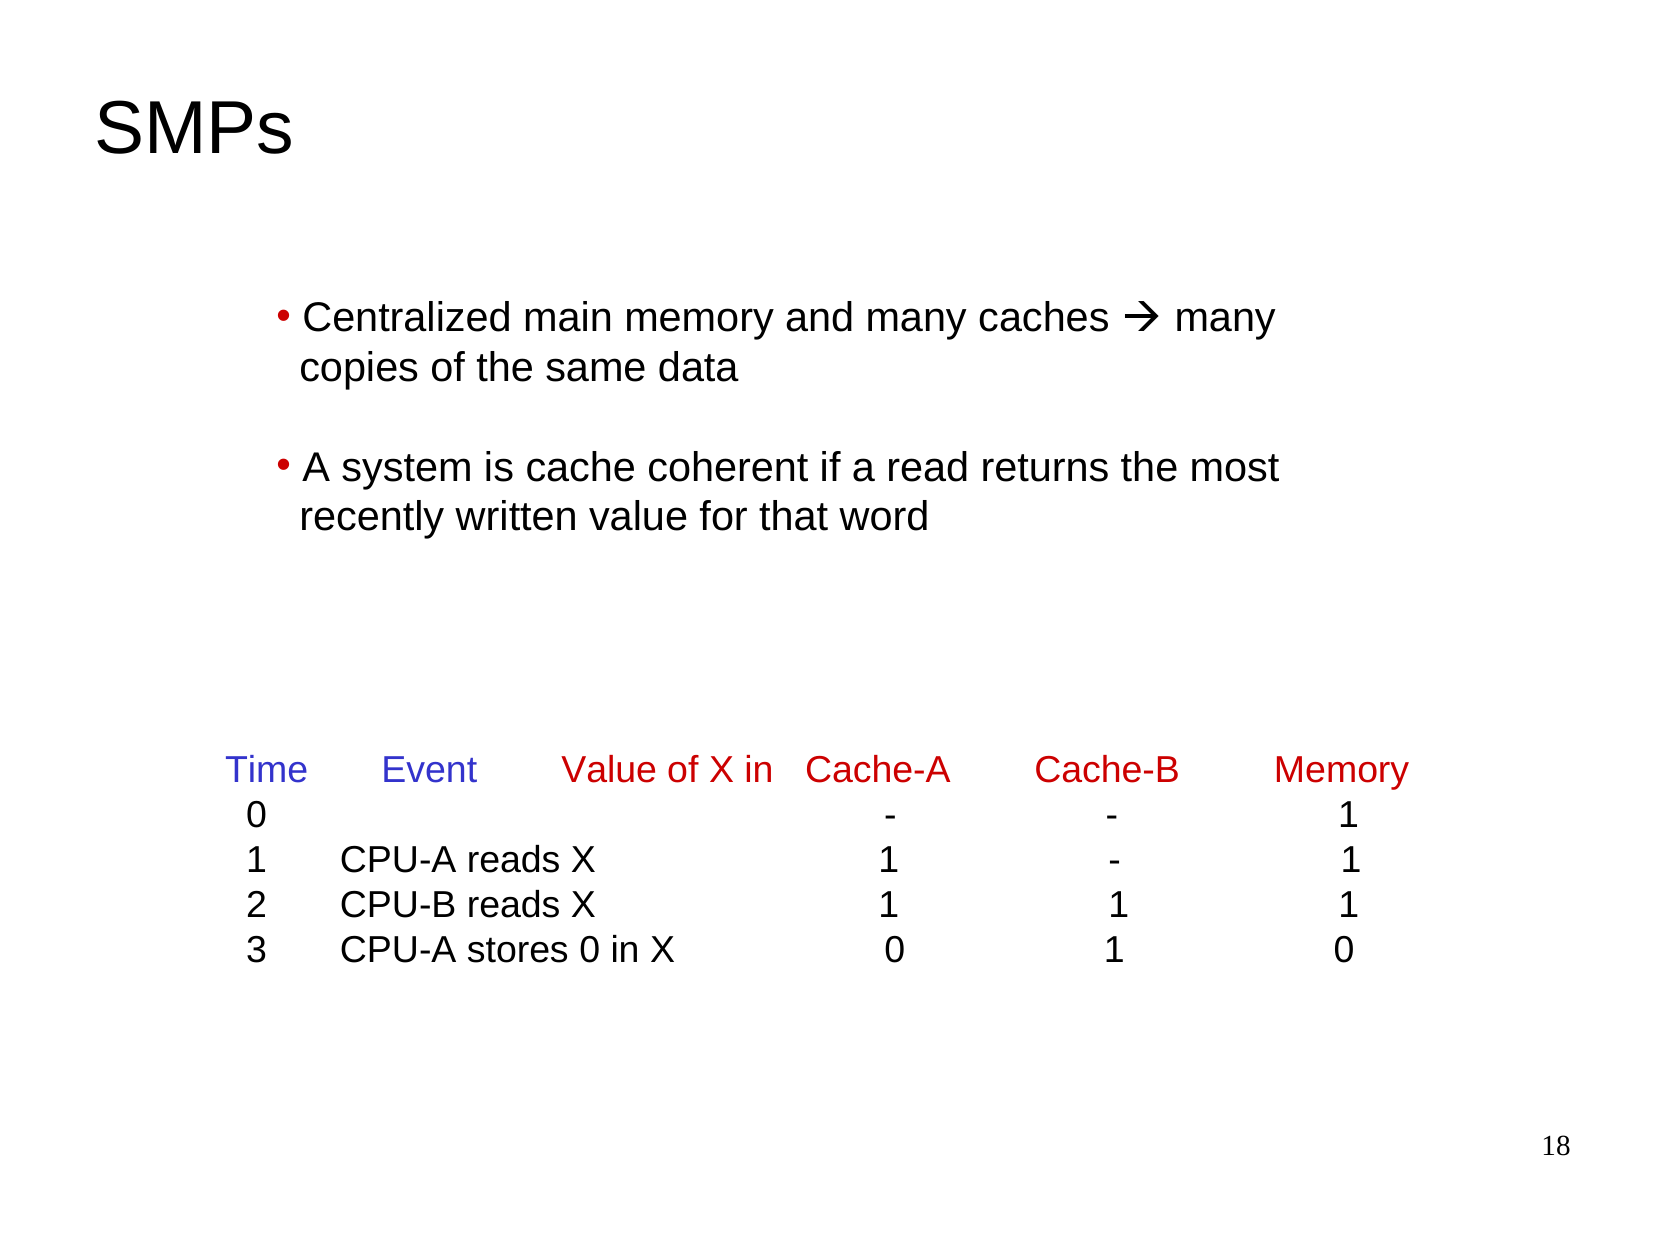

SMPs
 Centralized main memory and many caches  many
 copies of the same data
 A system is cache coherent if a read returns the most
 recently written value for that word
Time Event Value of X in Cache-A Cache-B Memory
 0 - - 1
 1 CPU-A reads X 1 - 1
 2 CPU-B reads X 1 1 1
 3 CPU-A stores 0 in X 0 1 0
18